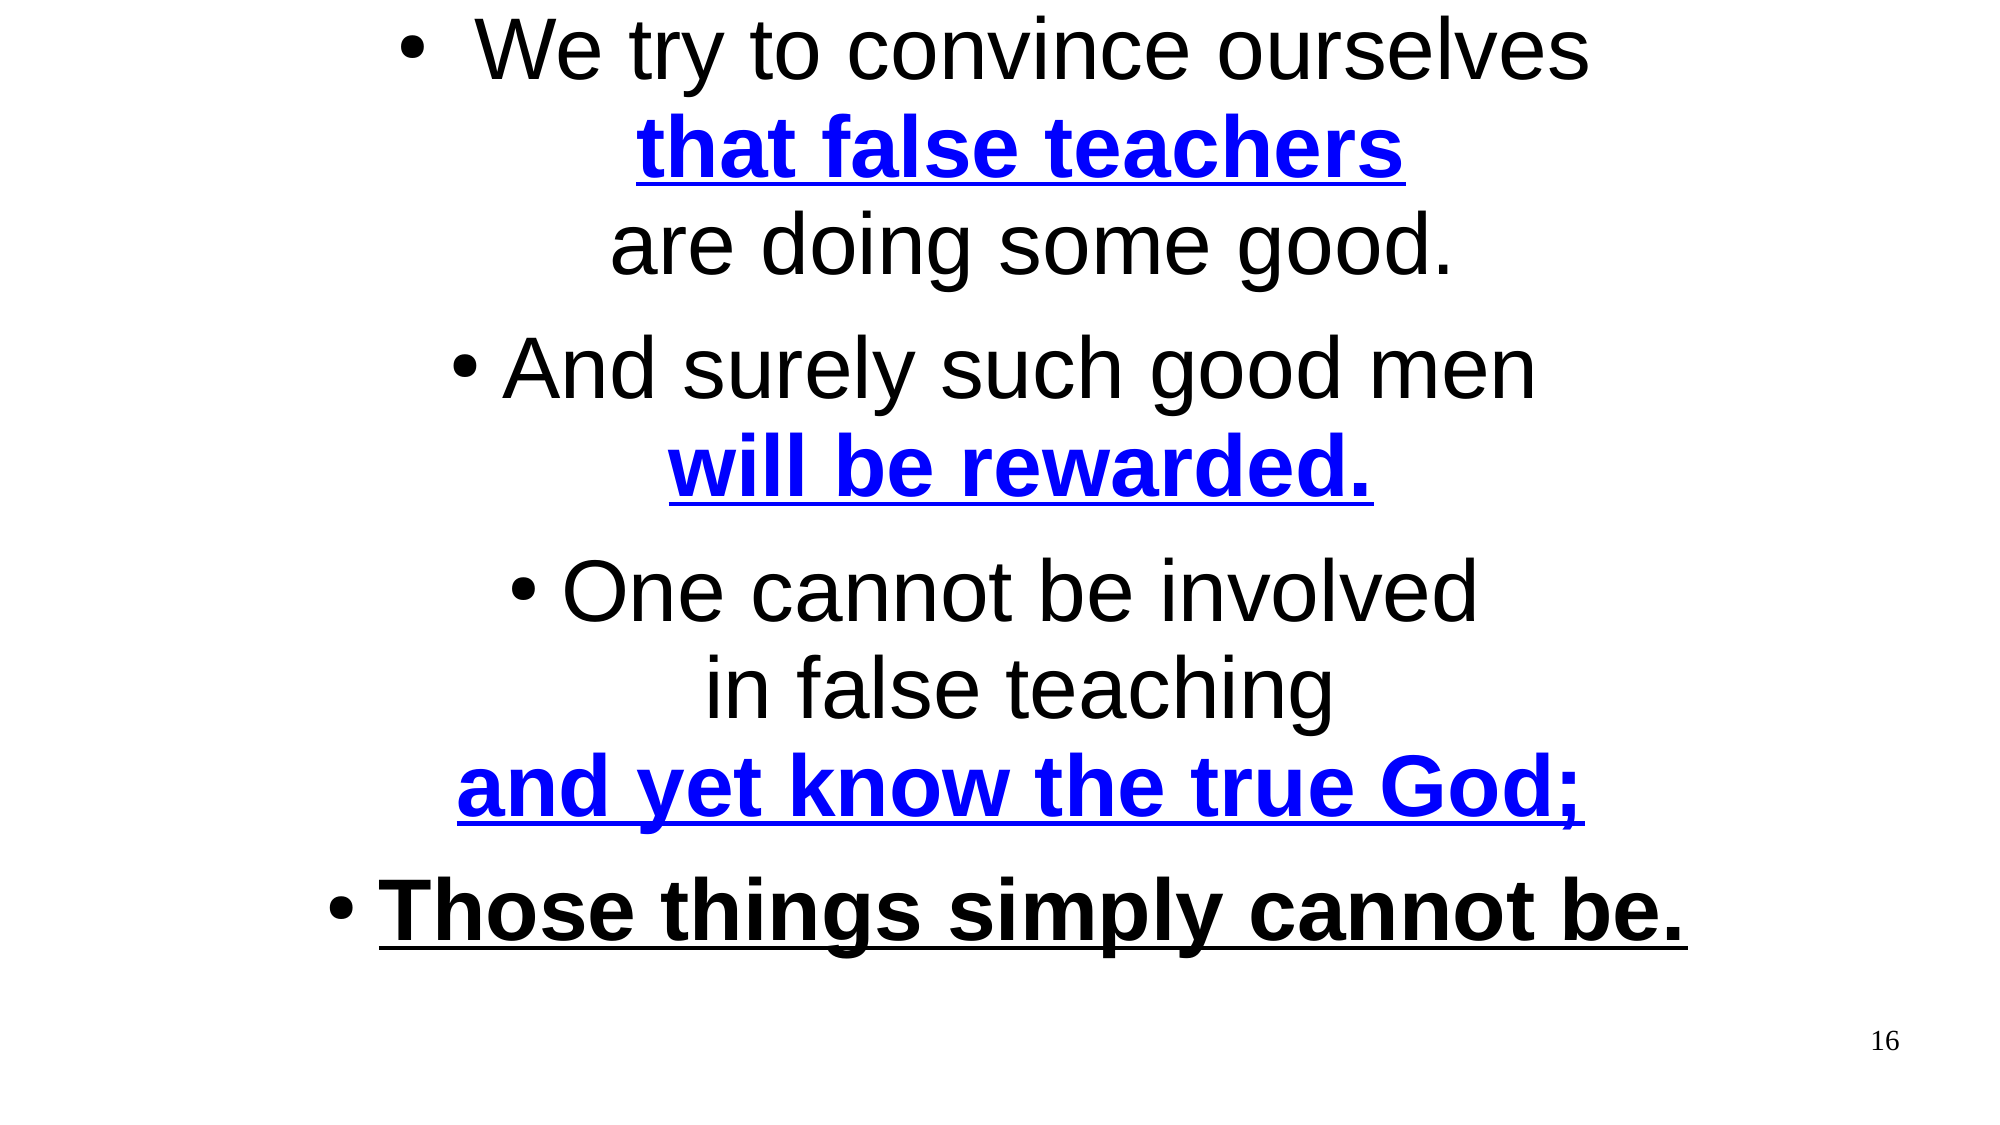

# We try to convince ourselves that false teachers are doing some good.
And surely such good men
will be rewarded.
One cannot be involved
in false teaching
and yet know the true God;
Those things simply cannot be.
16